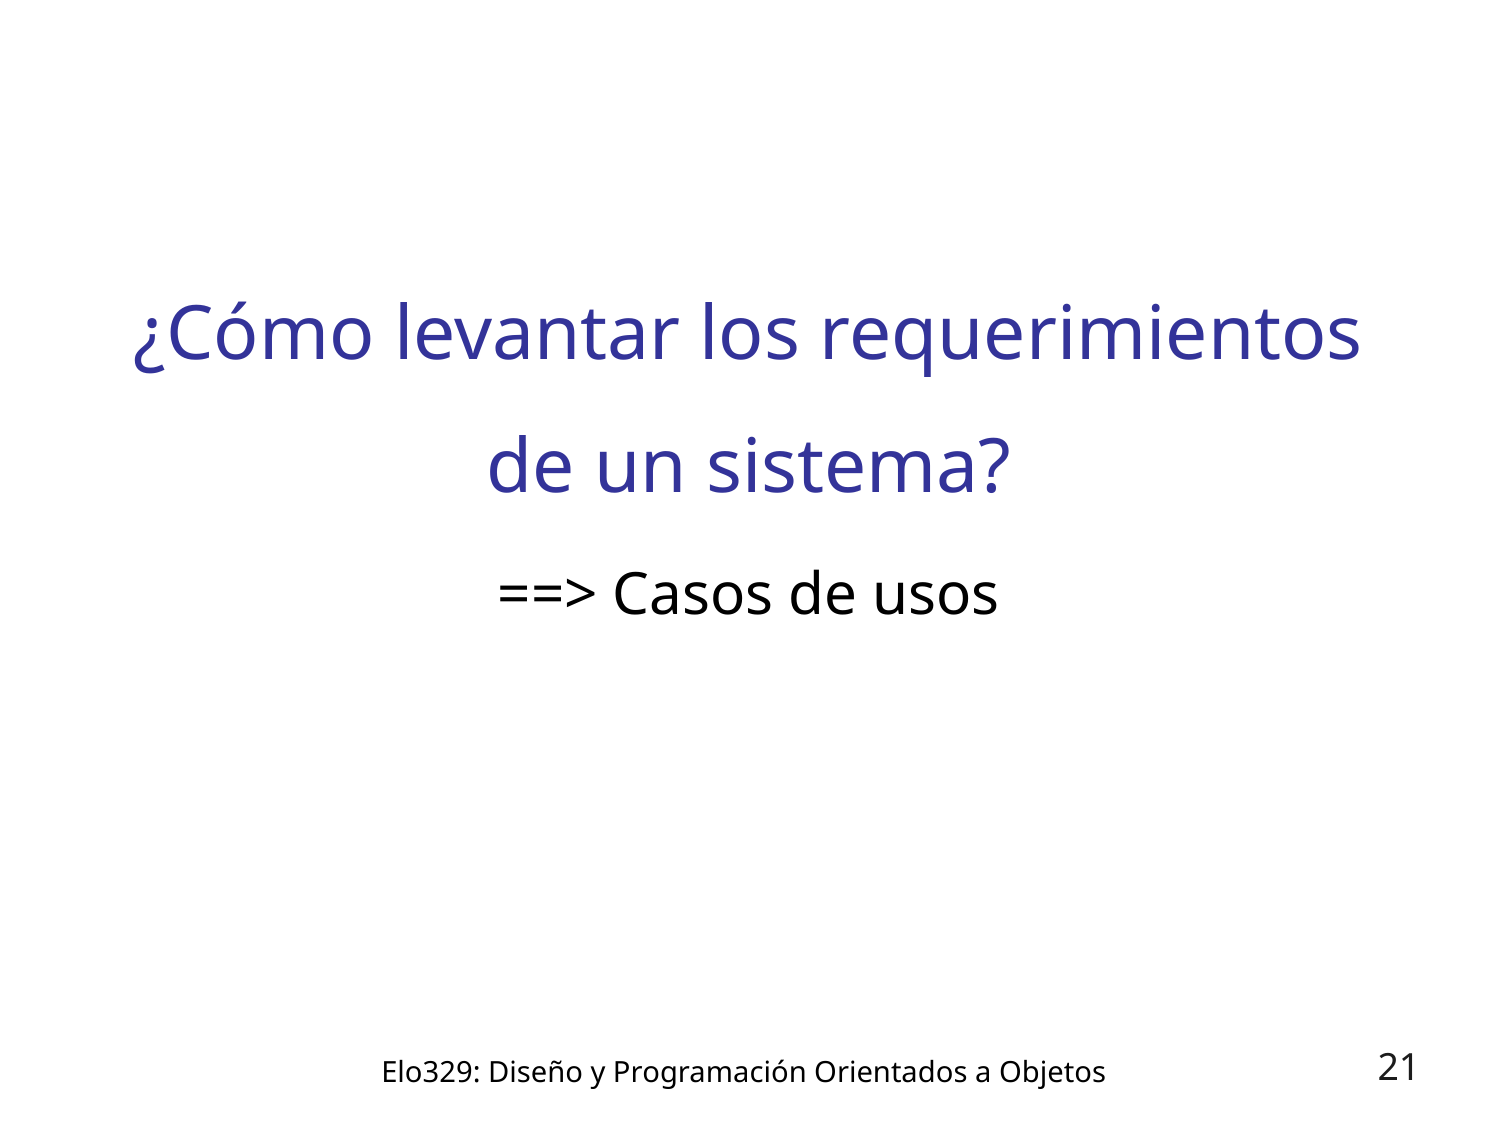

# ¿Cómo levantar los requerimientos de un sistema?
==> Casos de usos
ELO329: Diseño y Programación Orientadas a Objetos
21